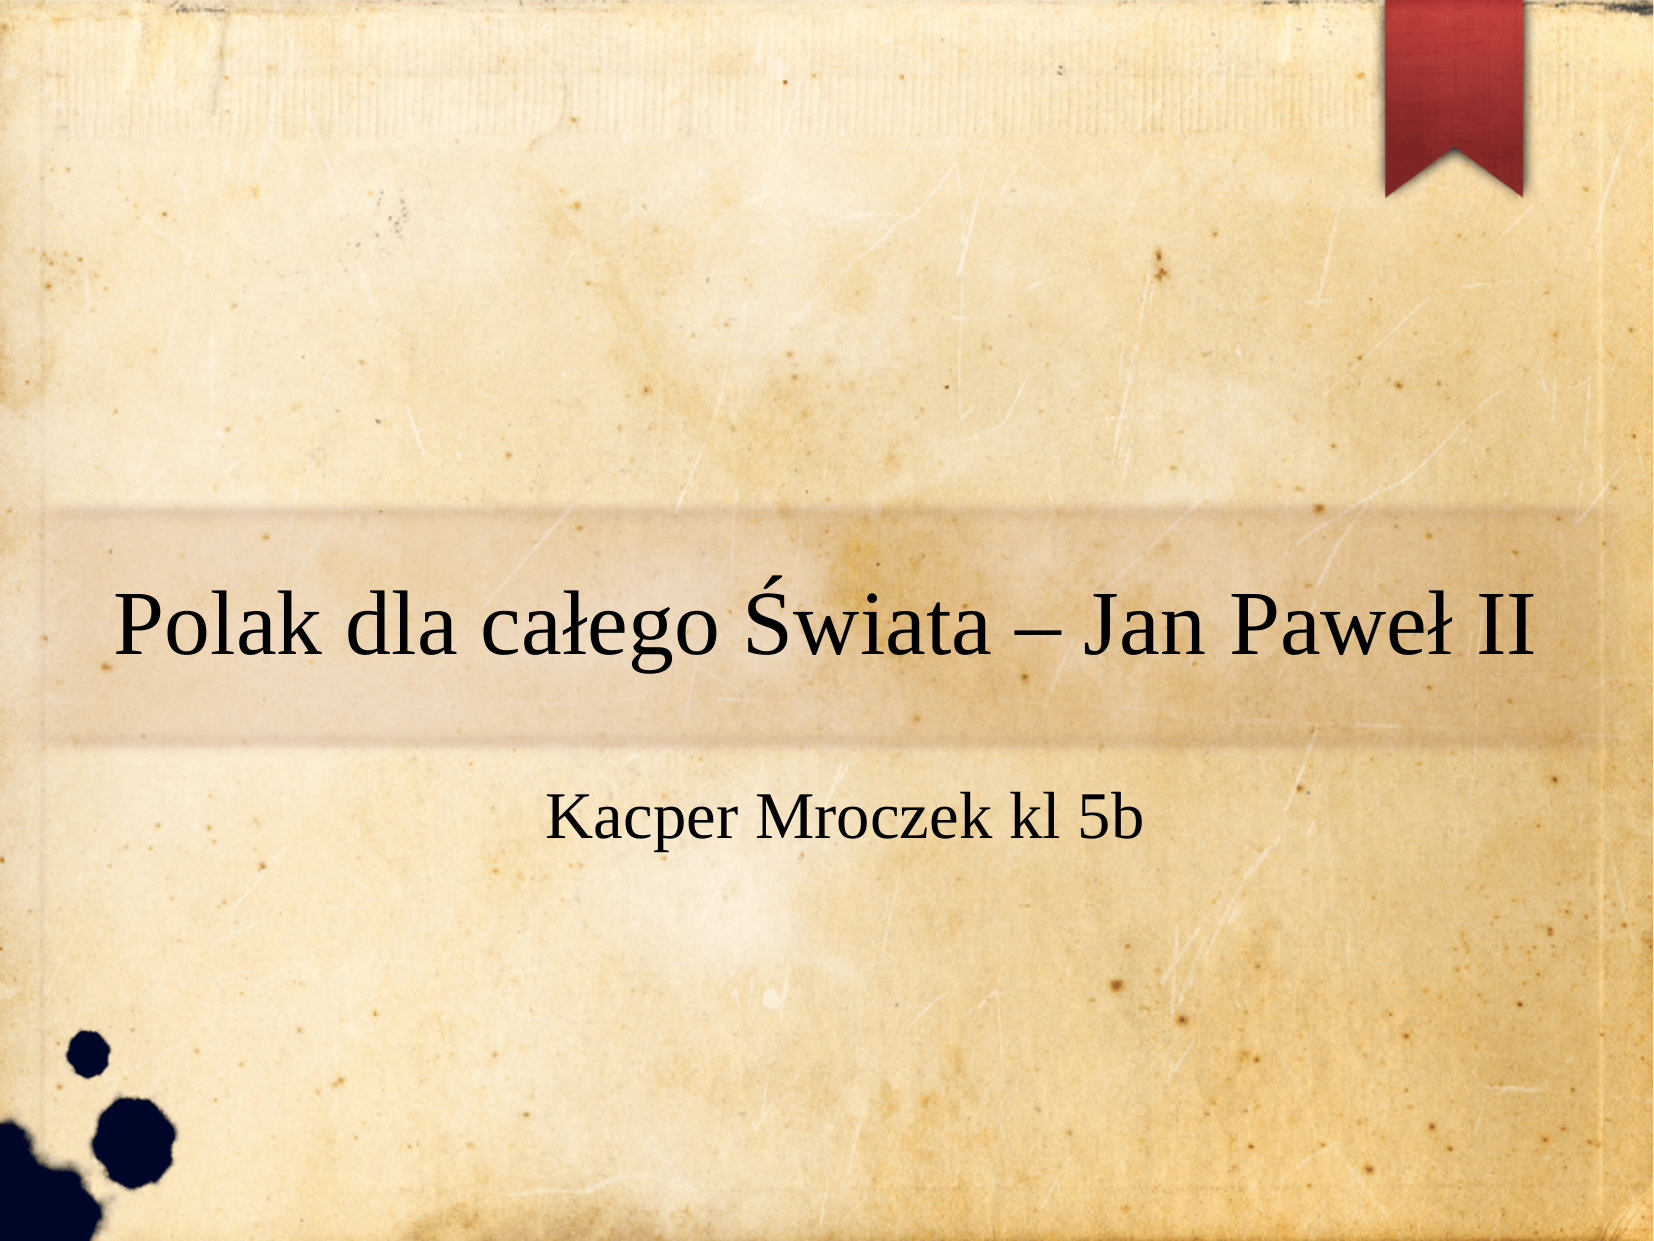

# Polak dla całego Świata – Jan Paweł II
Kacper Mroczek kl 5b